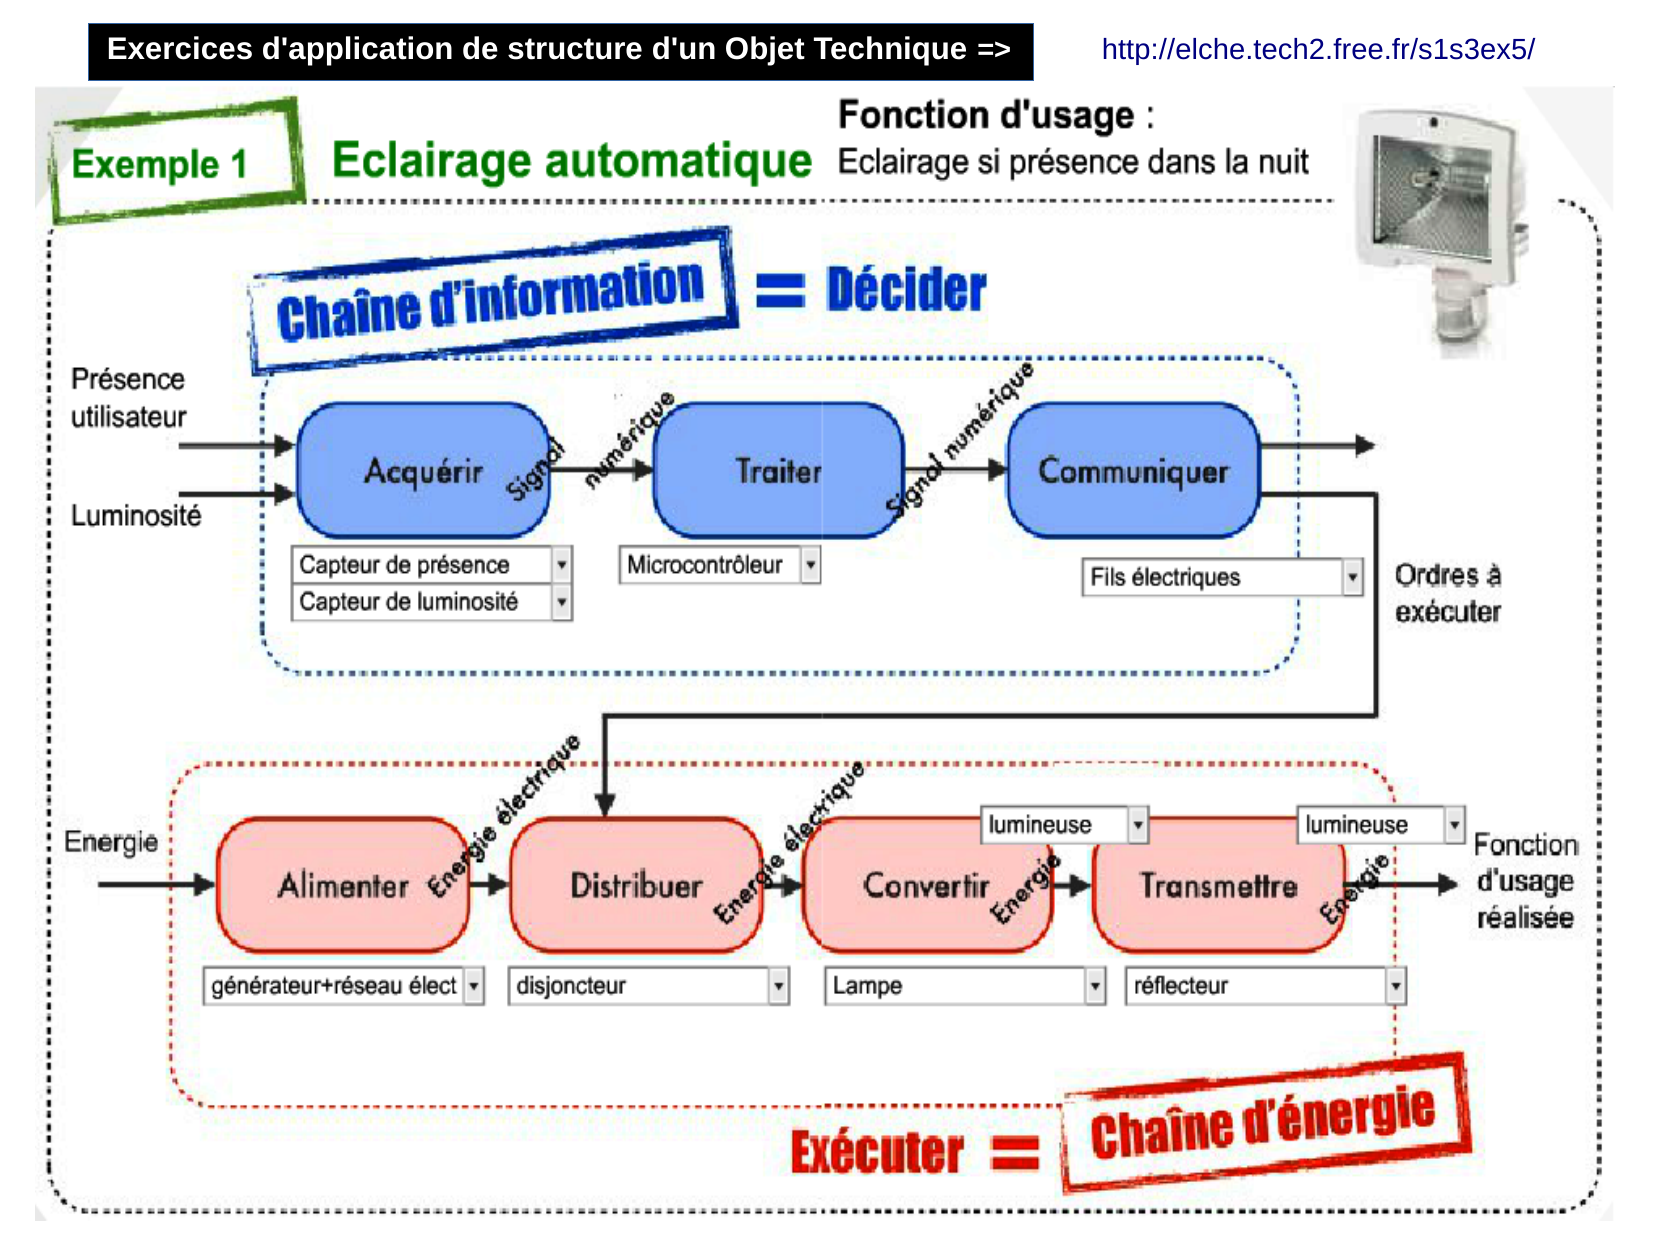

Exercices d'application de structure d'un Objet Technique => http://elche.tech2.free.fr/s1s3ex5/